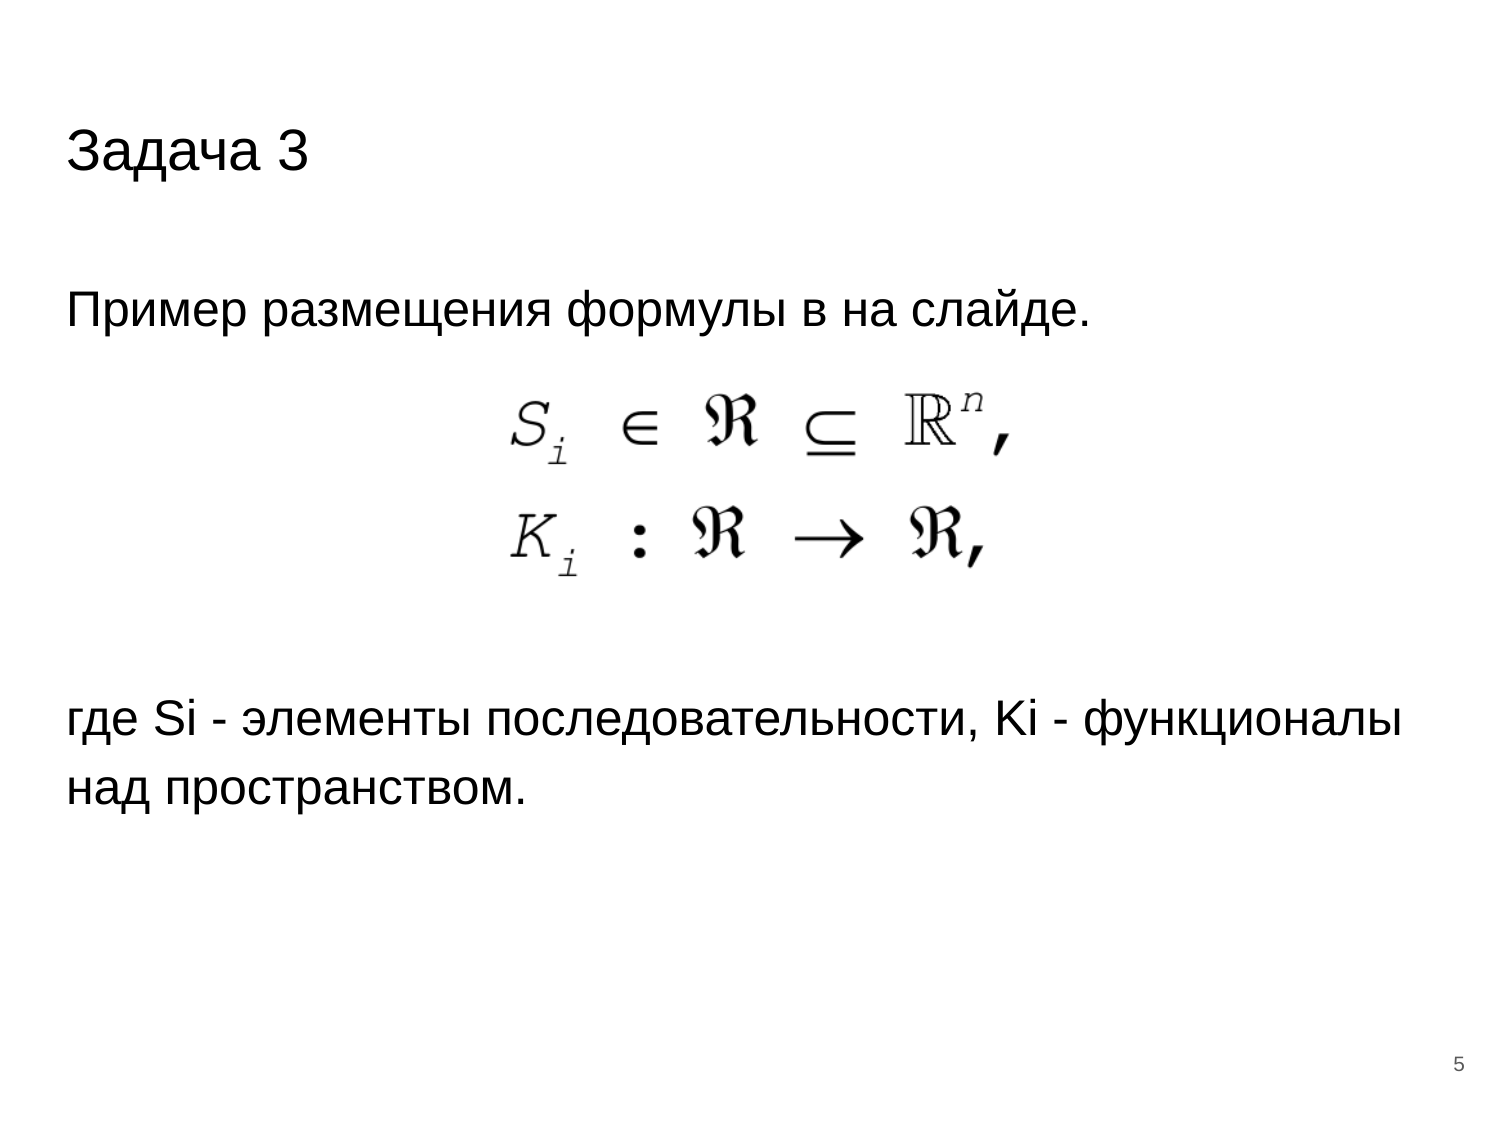

# Задача 3
Пример размещения формулы в на слайде.
где Si - элементы последовательности, Ki - функционалы над пространством.